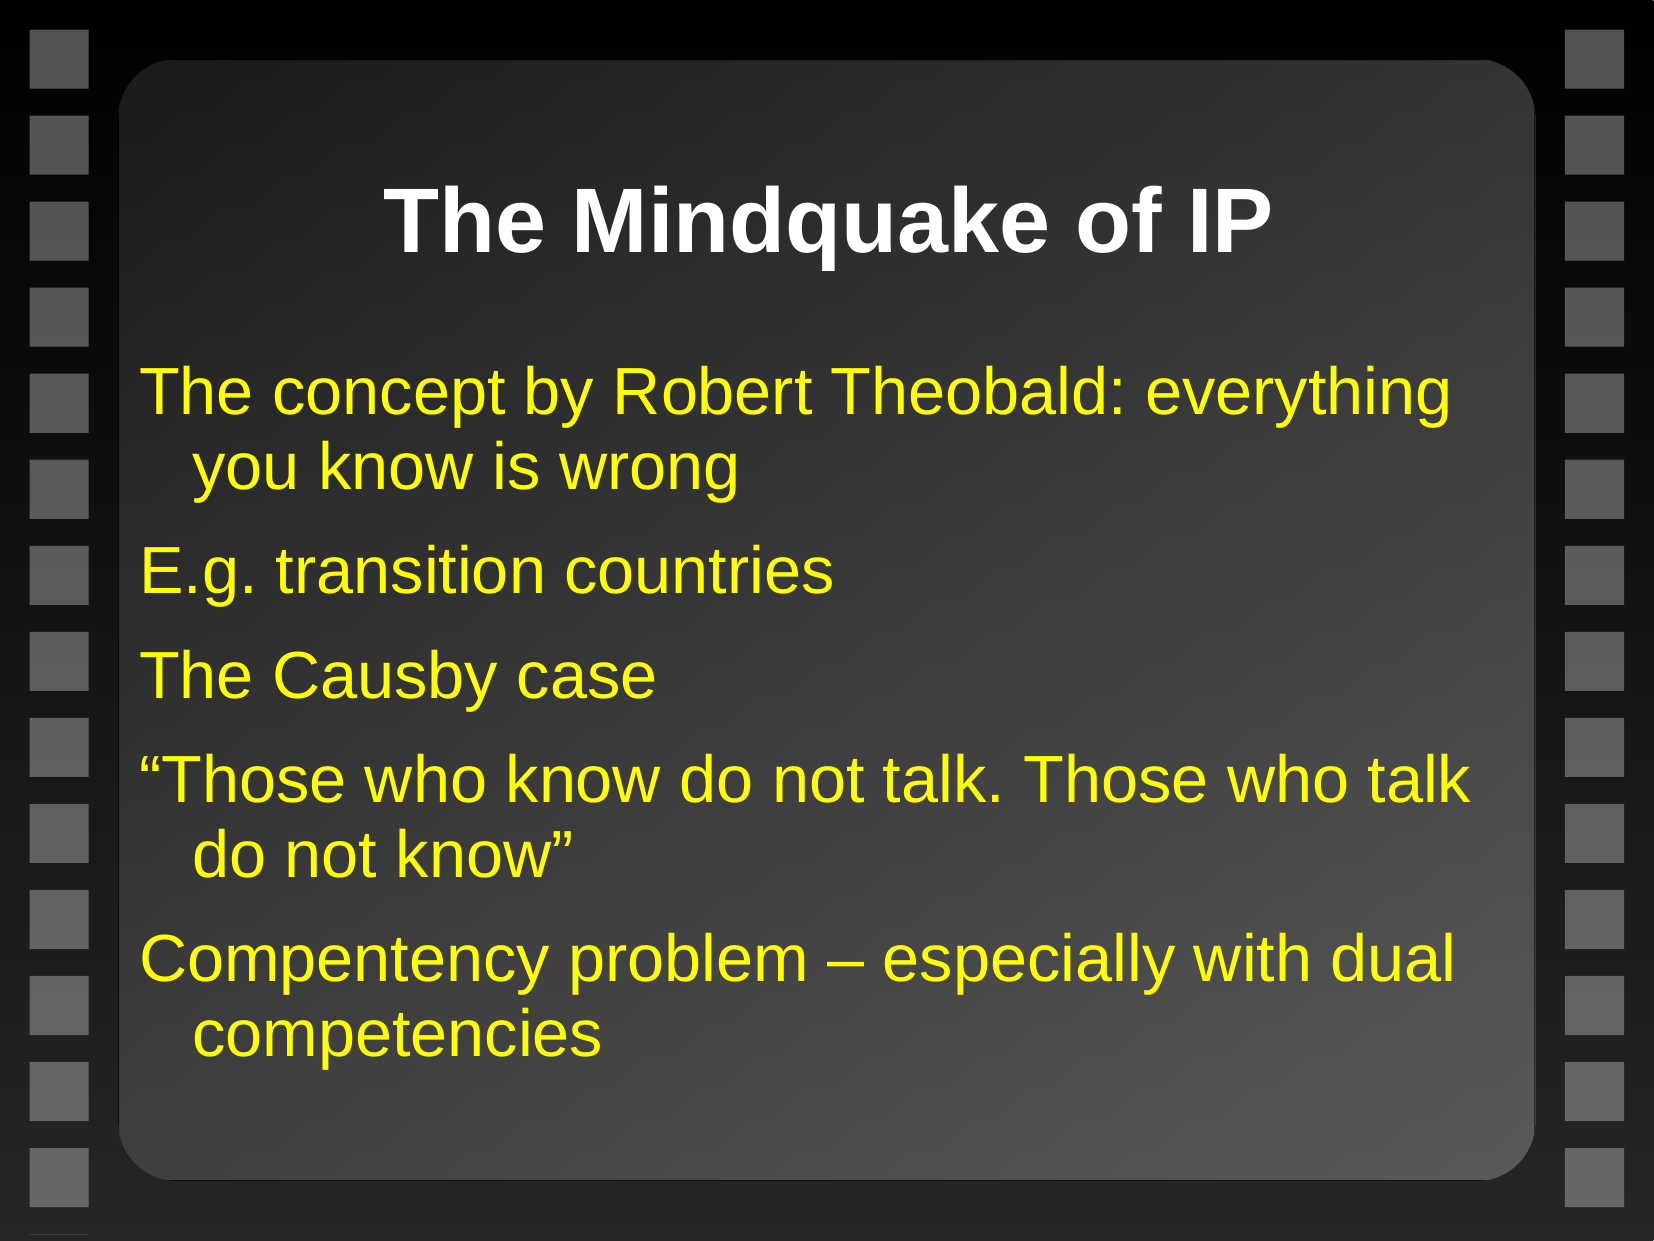

# The Mindquake of IP
The concept by Robert Theobald: everything you know is wrong
E.g. transition countries
The Causby case
“Those who know do not talk. Those who talk do not know”
Compentency problem – especially with dual competencies